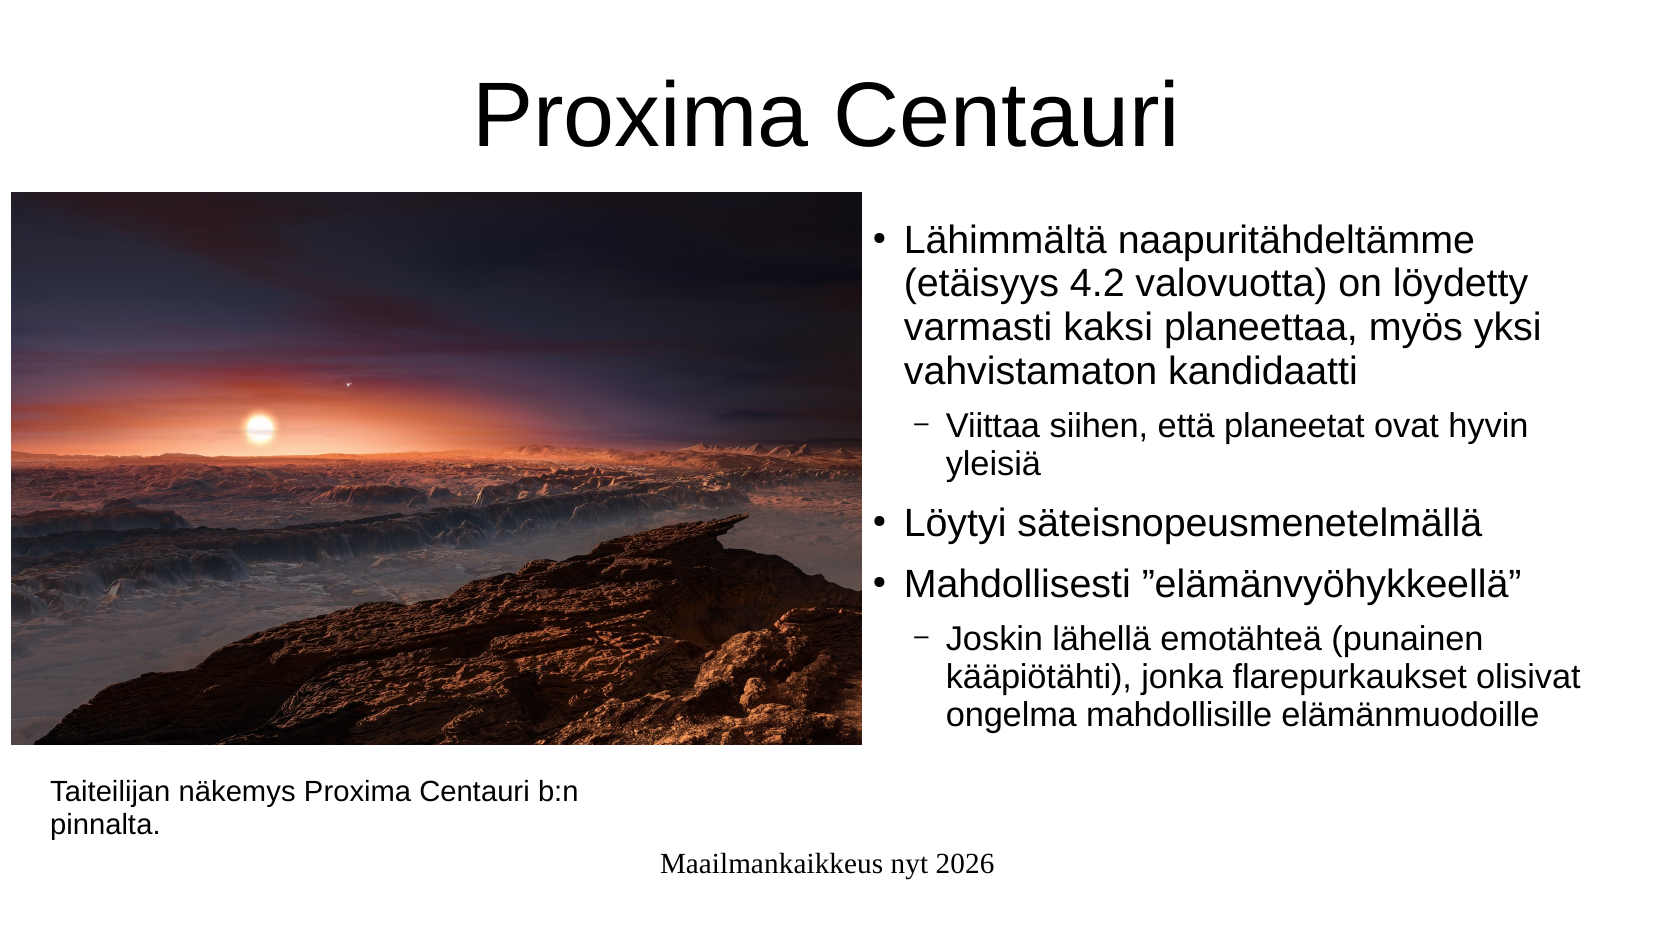

# Proxima Centauri
Lähimmältä naapuritähdeltämme (etäisyys 4.2 valovuotta) on löydetty varmasti kaksi planeettaa, myös yksi vahvistamaton kandidaatti
Viittaa siihen, että planeetat ovat hyvin yleisiä
Löytyi säteisnopeusmenetelmällä
Mahdollisesti ”elämänvyöhykkeellä”
Joskin lähellä emotähteä (punainen kääpiötähti), jonka flarepurkaukset olisivat ongelma mahdollisille elämänmuodoille
Taiteilijan näkemys Proxima Centauri b:n pinnalta.